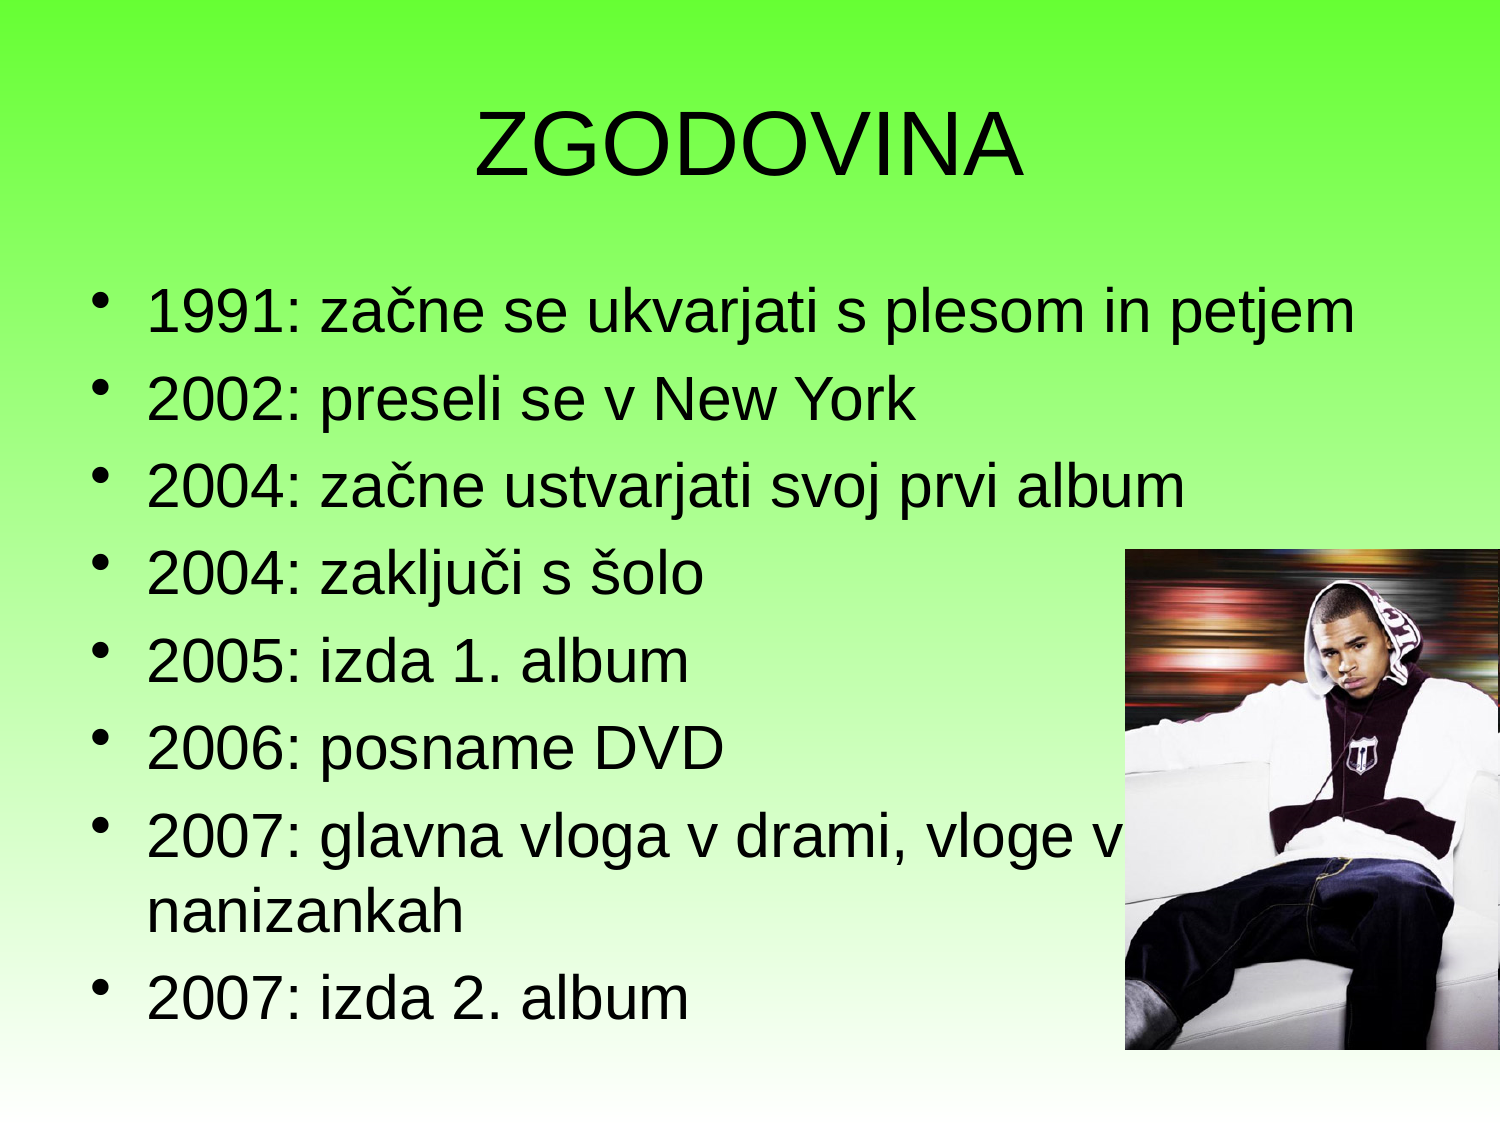

# ZGODOVINA
1991: začne se ukvarjati s plesom in petjem
2002: preseli se v New York
2004: začne ustvarjati svoj prvi album
2004: zaključi s šolo
2005: izda 1. album
2006: posname DVD
2007: glavna vloga v drami, vloge v nanizankah
2007: izda 2. album